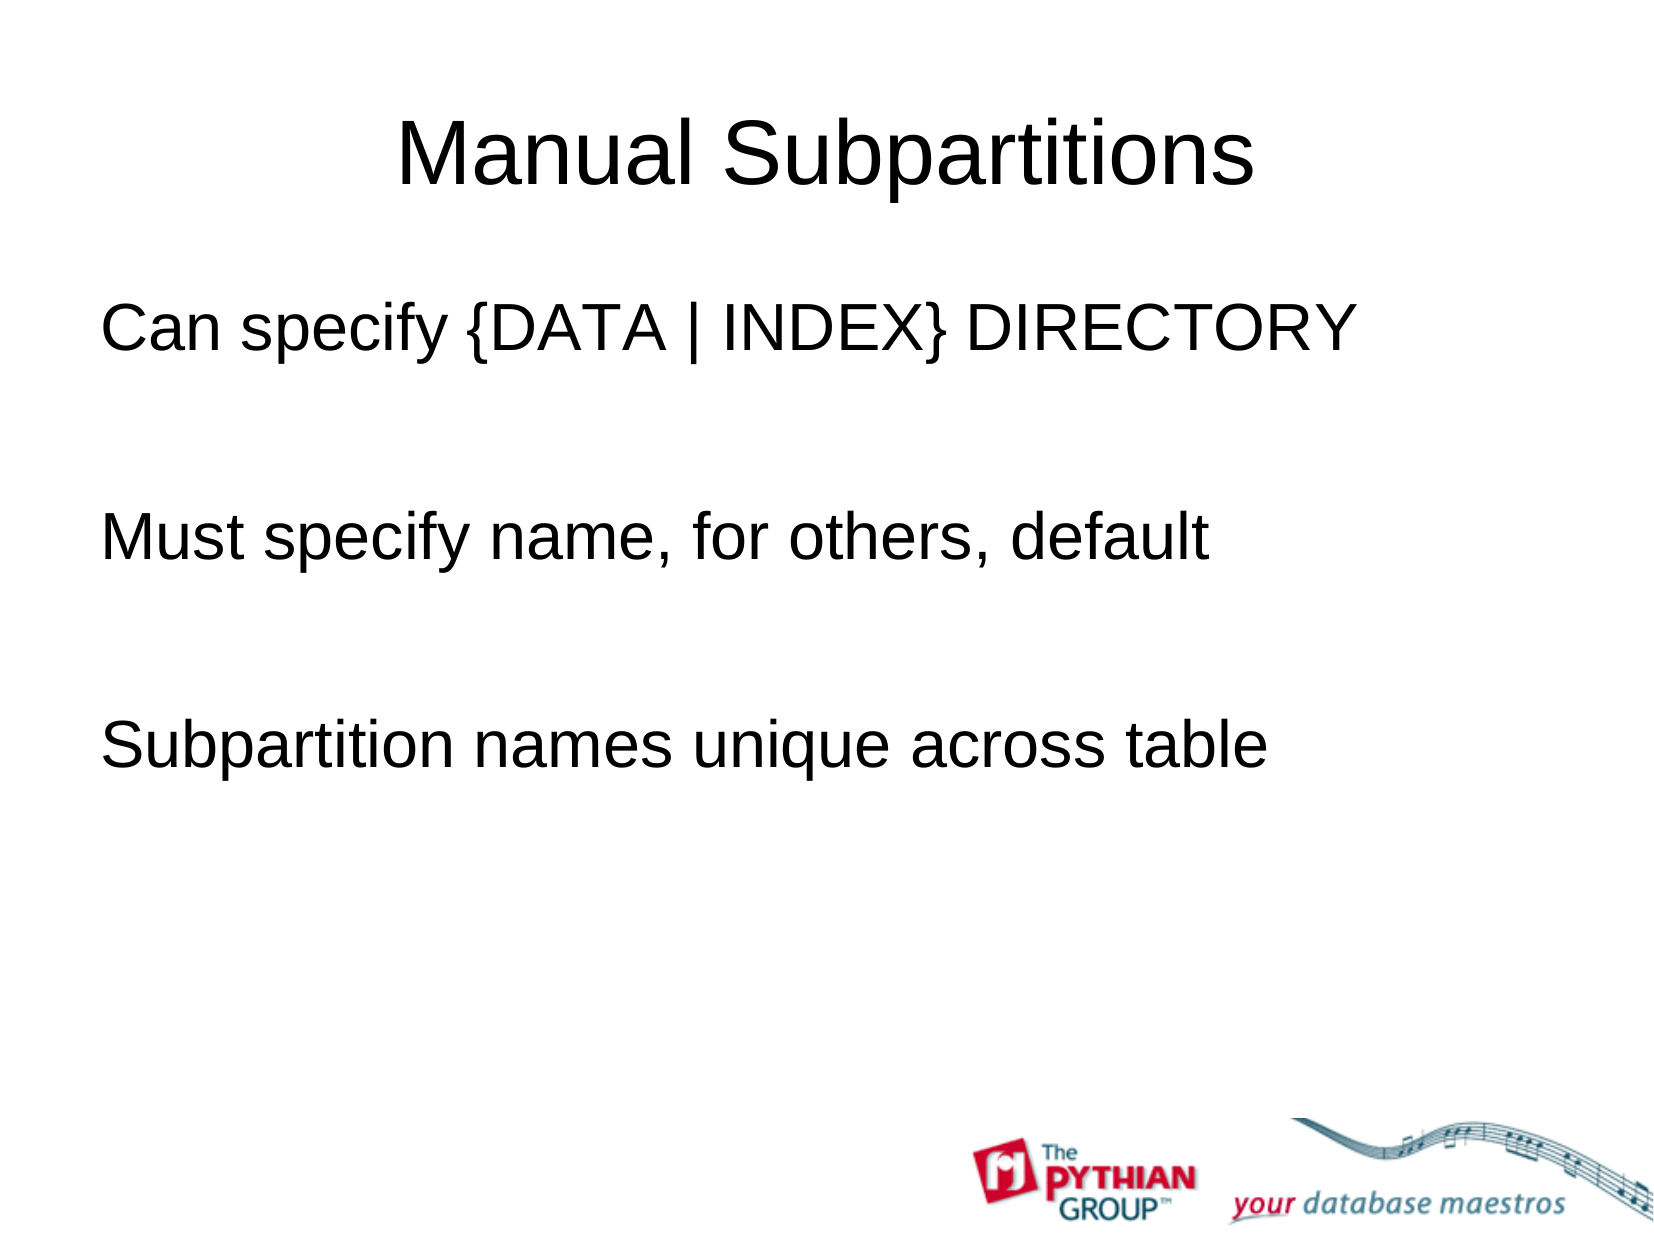

# Manual Subpartitions
Can specify {DATA | INDEX} DIRECTORY
Must specify name, for others, default
Subpartition names unique across table